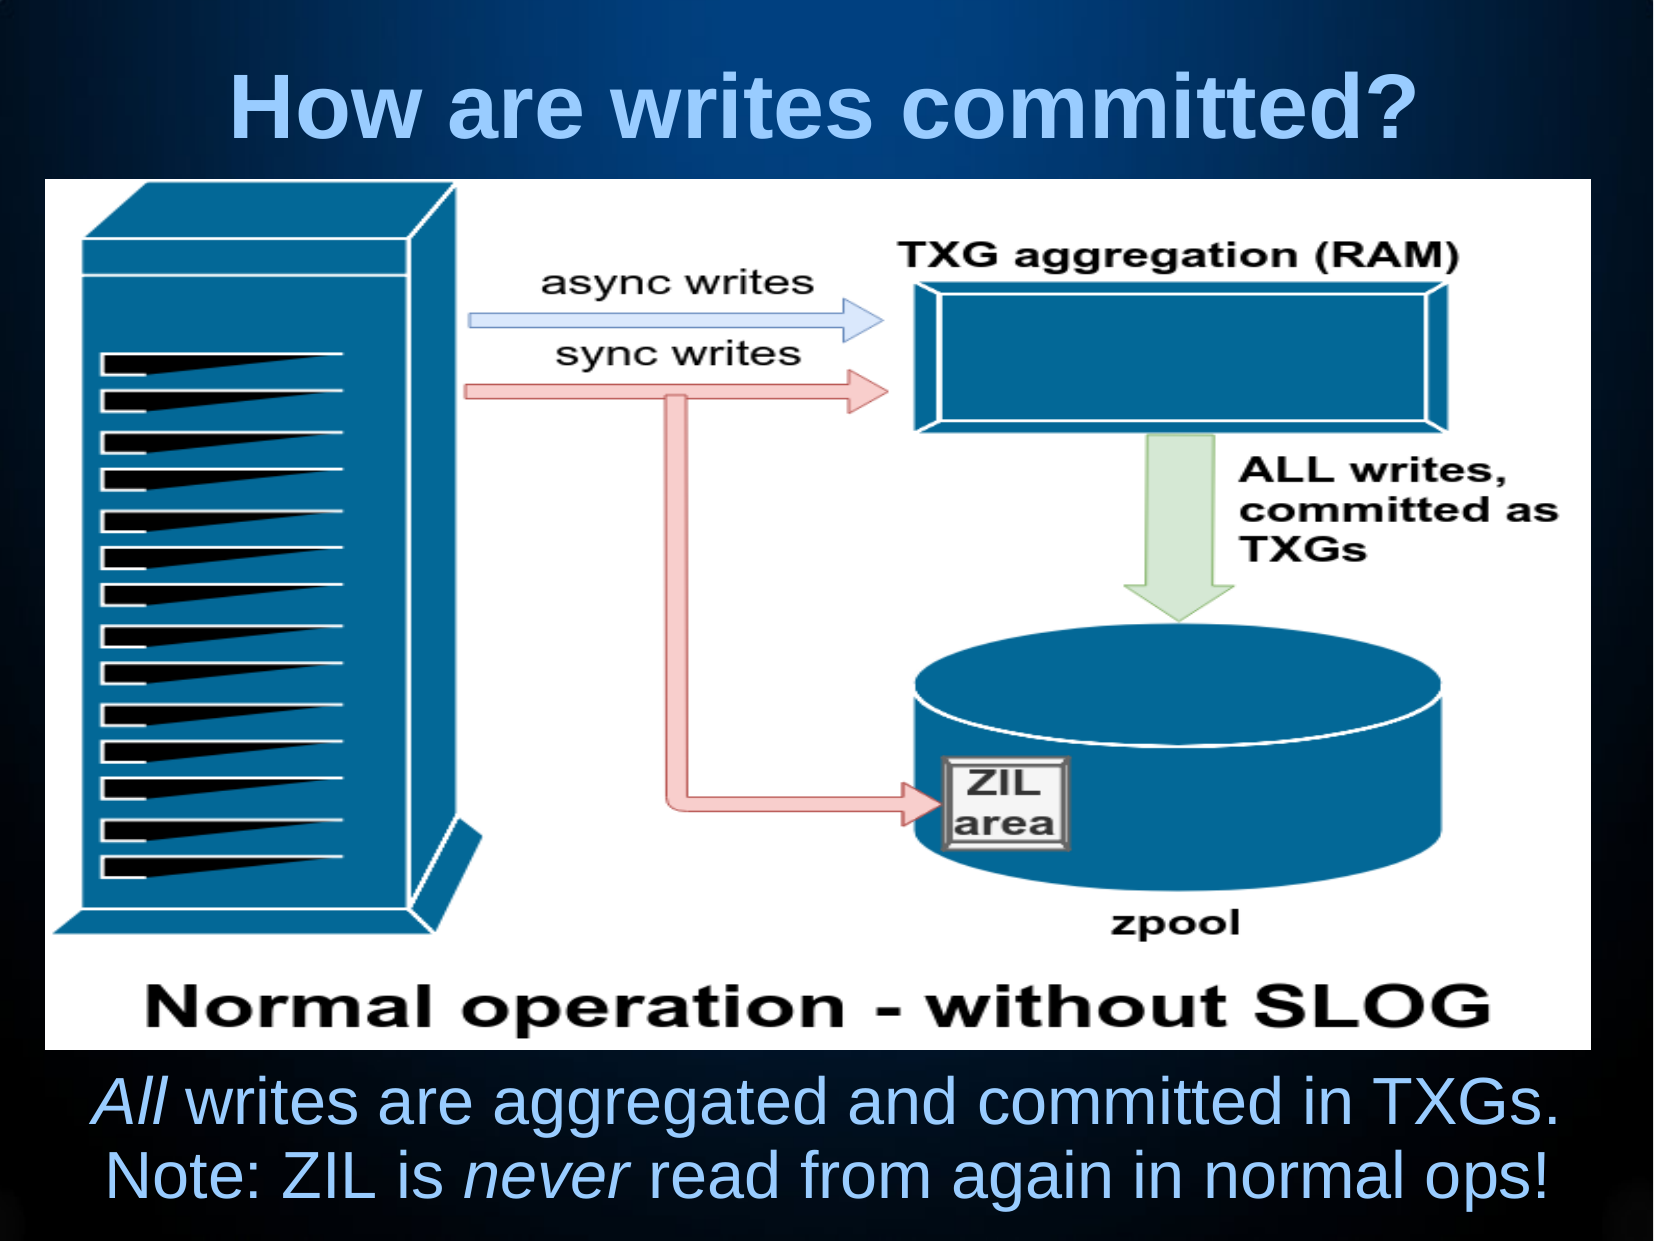

# How are writes committed?
All writes are aggregated and committed in TXGs.
Note: ZIL is never read from again in normal ops!